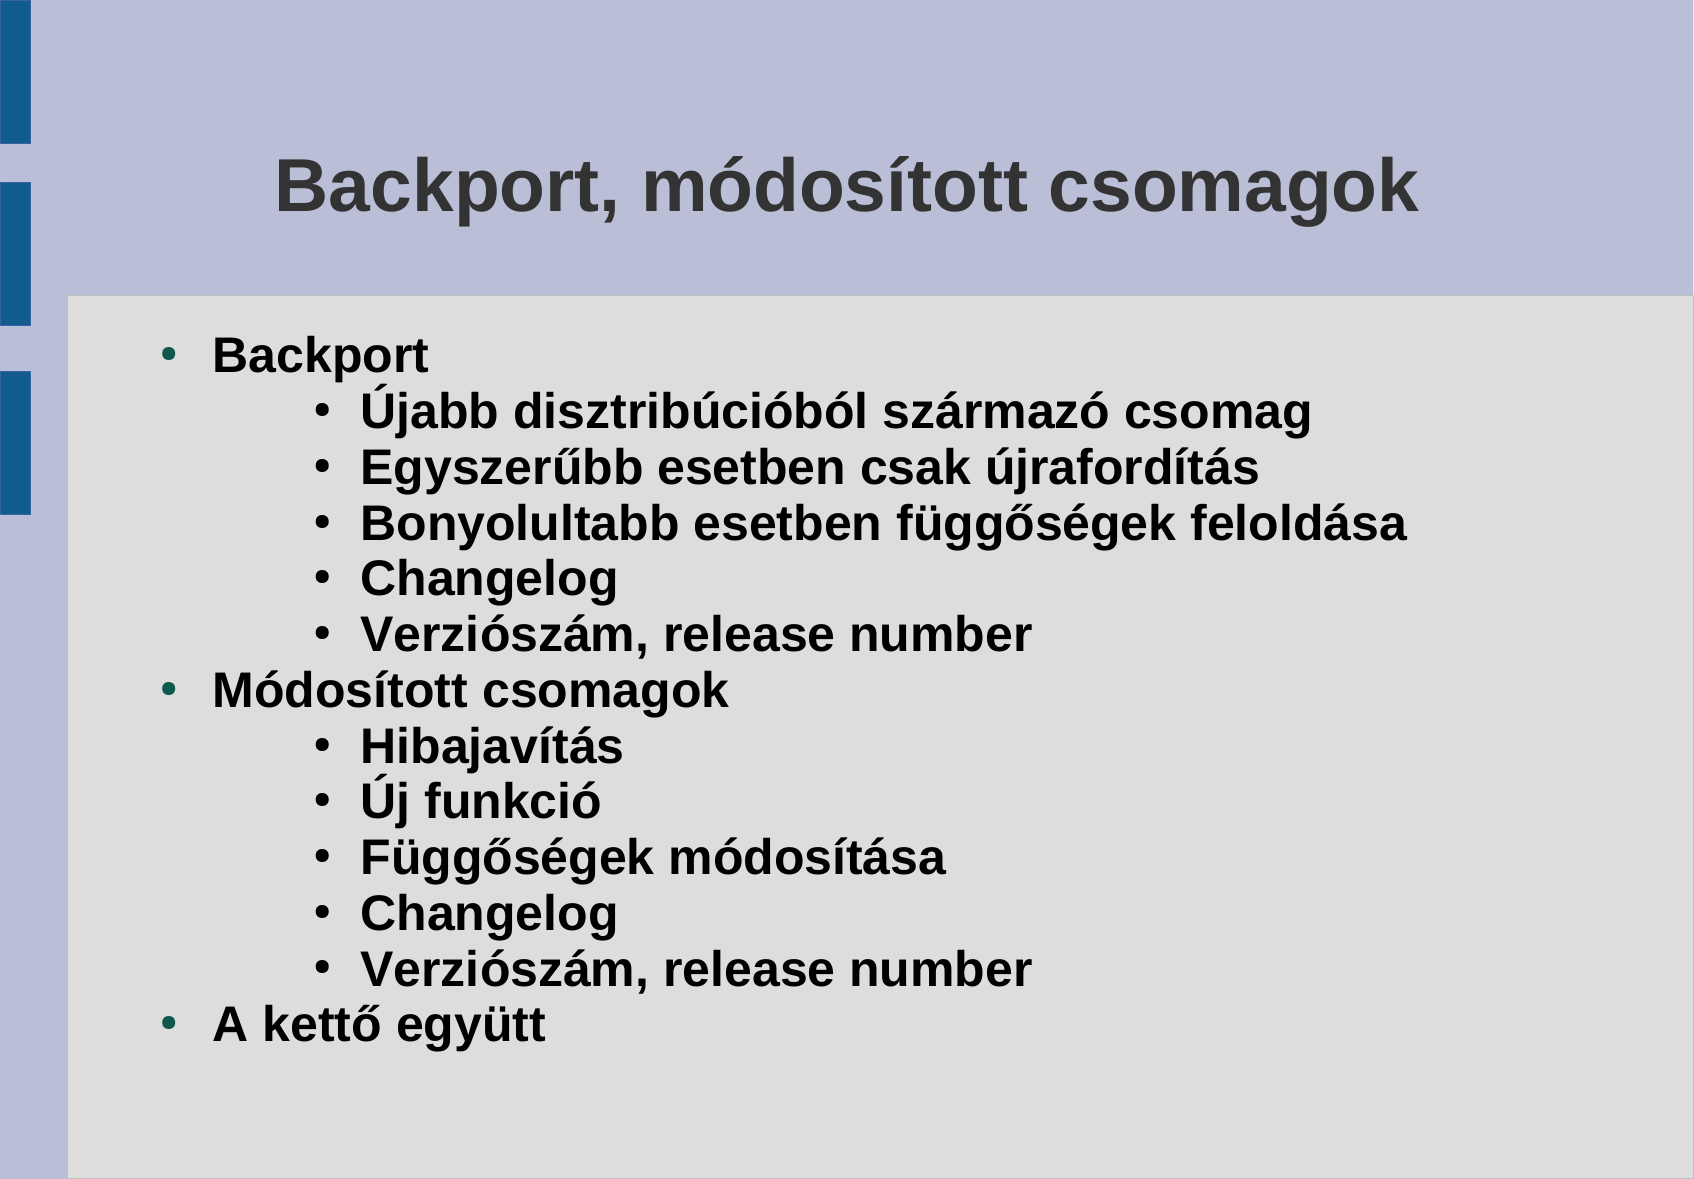

# Backport, módosított csomagok
Backport
Újabb disztribúcióból származó csomag
Egyszerűbb esetben csak újrafordítás
Bonyolultabb esetben függőségek feloldása
Changelog
Verziószám, release number
Módosított csomagok
Hibajavítás
Új funkció
Függőségek módosítása
Changelog
Verziószám, release number
A kettő együtt